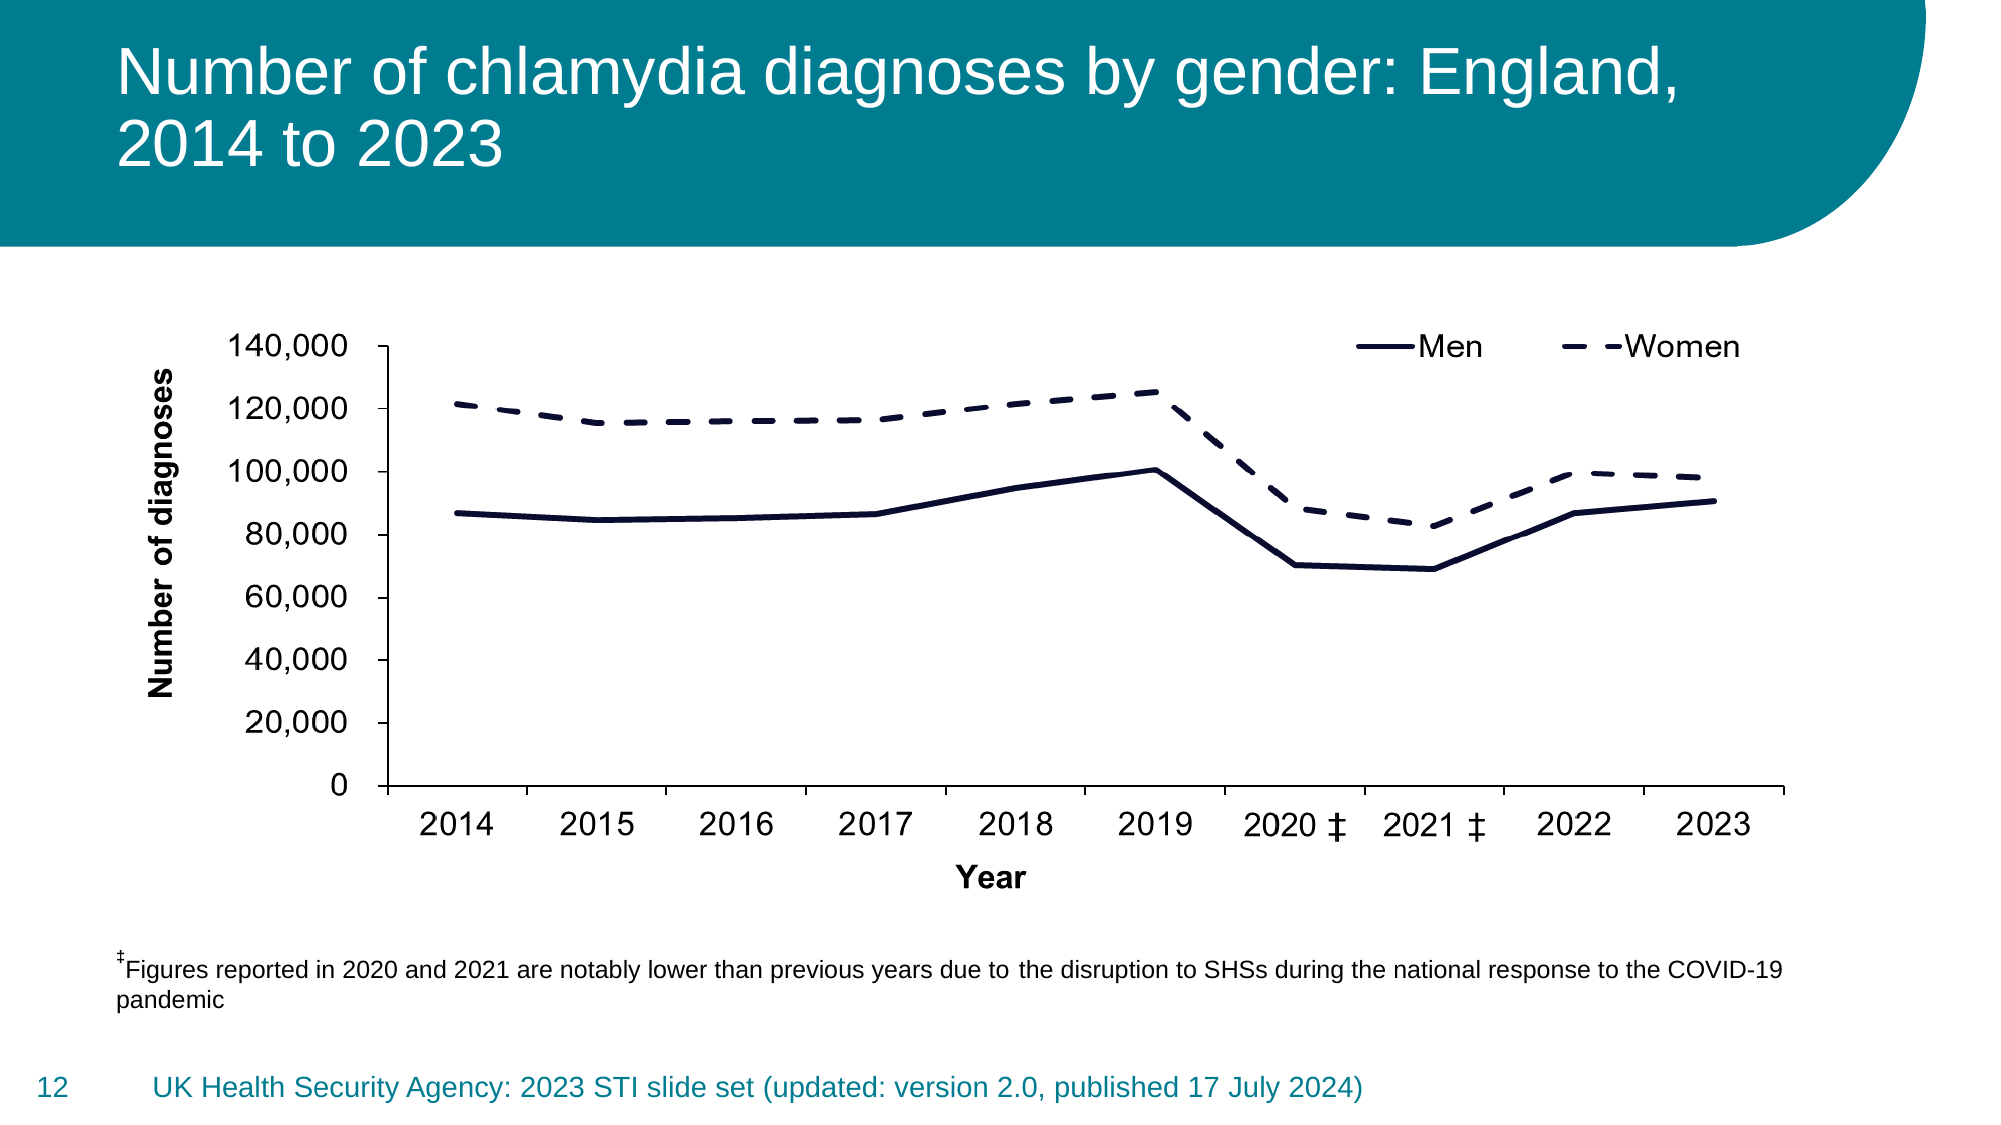

# Number of chlamydia diagnoses by gender: England, 2014 to 2023
‡Figures reported in 2020 and 2021 are notably lower than previous years due to the disruption to SHSs during the national response to the COVID-19 pandemic
12
UK Health Security Agency: 2023 STI slide set (updated: version 2.0, published 17 July 2024)